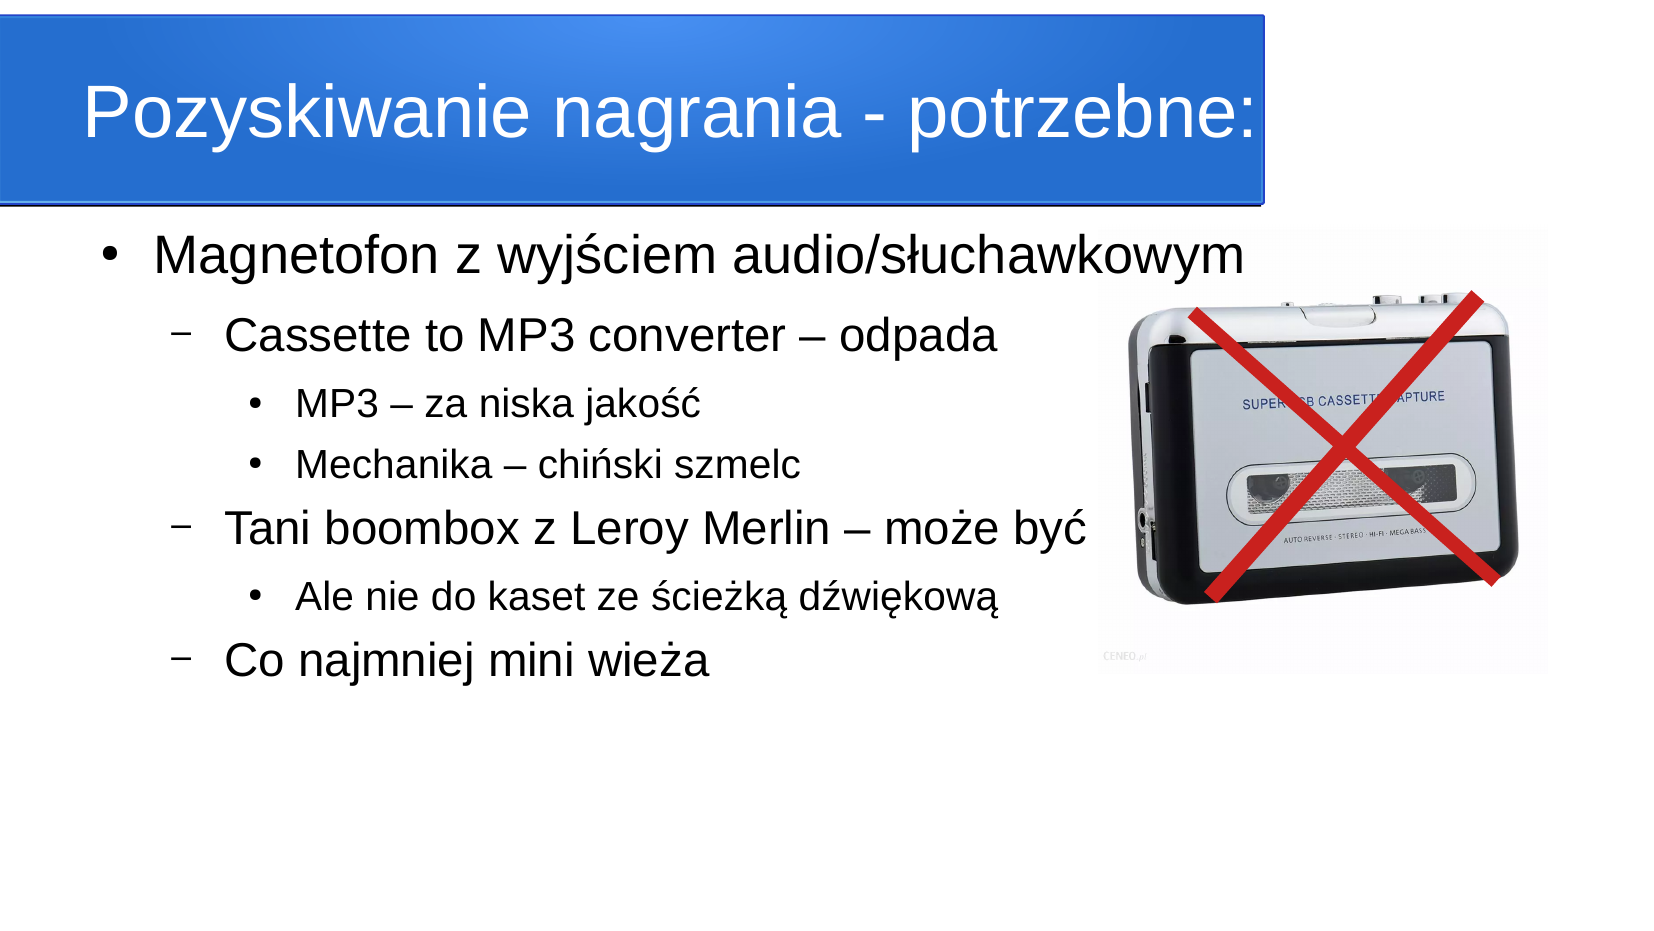

Pozyskiwanie nagrania - potrzebne:
# Magnetofon z wyjściem audio/słuchawkowym
Cassette to MP3 converter – odpada
MP3 – za niska jakość
Mechanika – chiński szmelc
Tani boombox z Leroy Merlin – może być
Ale nie do kaset ze ścieżką dźwiękową
Co najmniej mini wieża